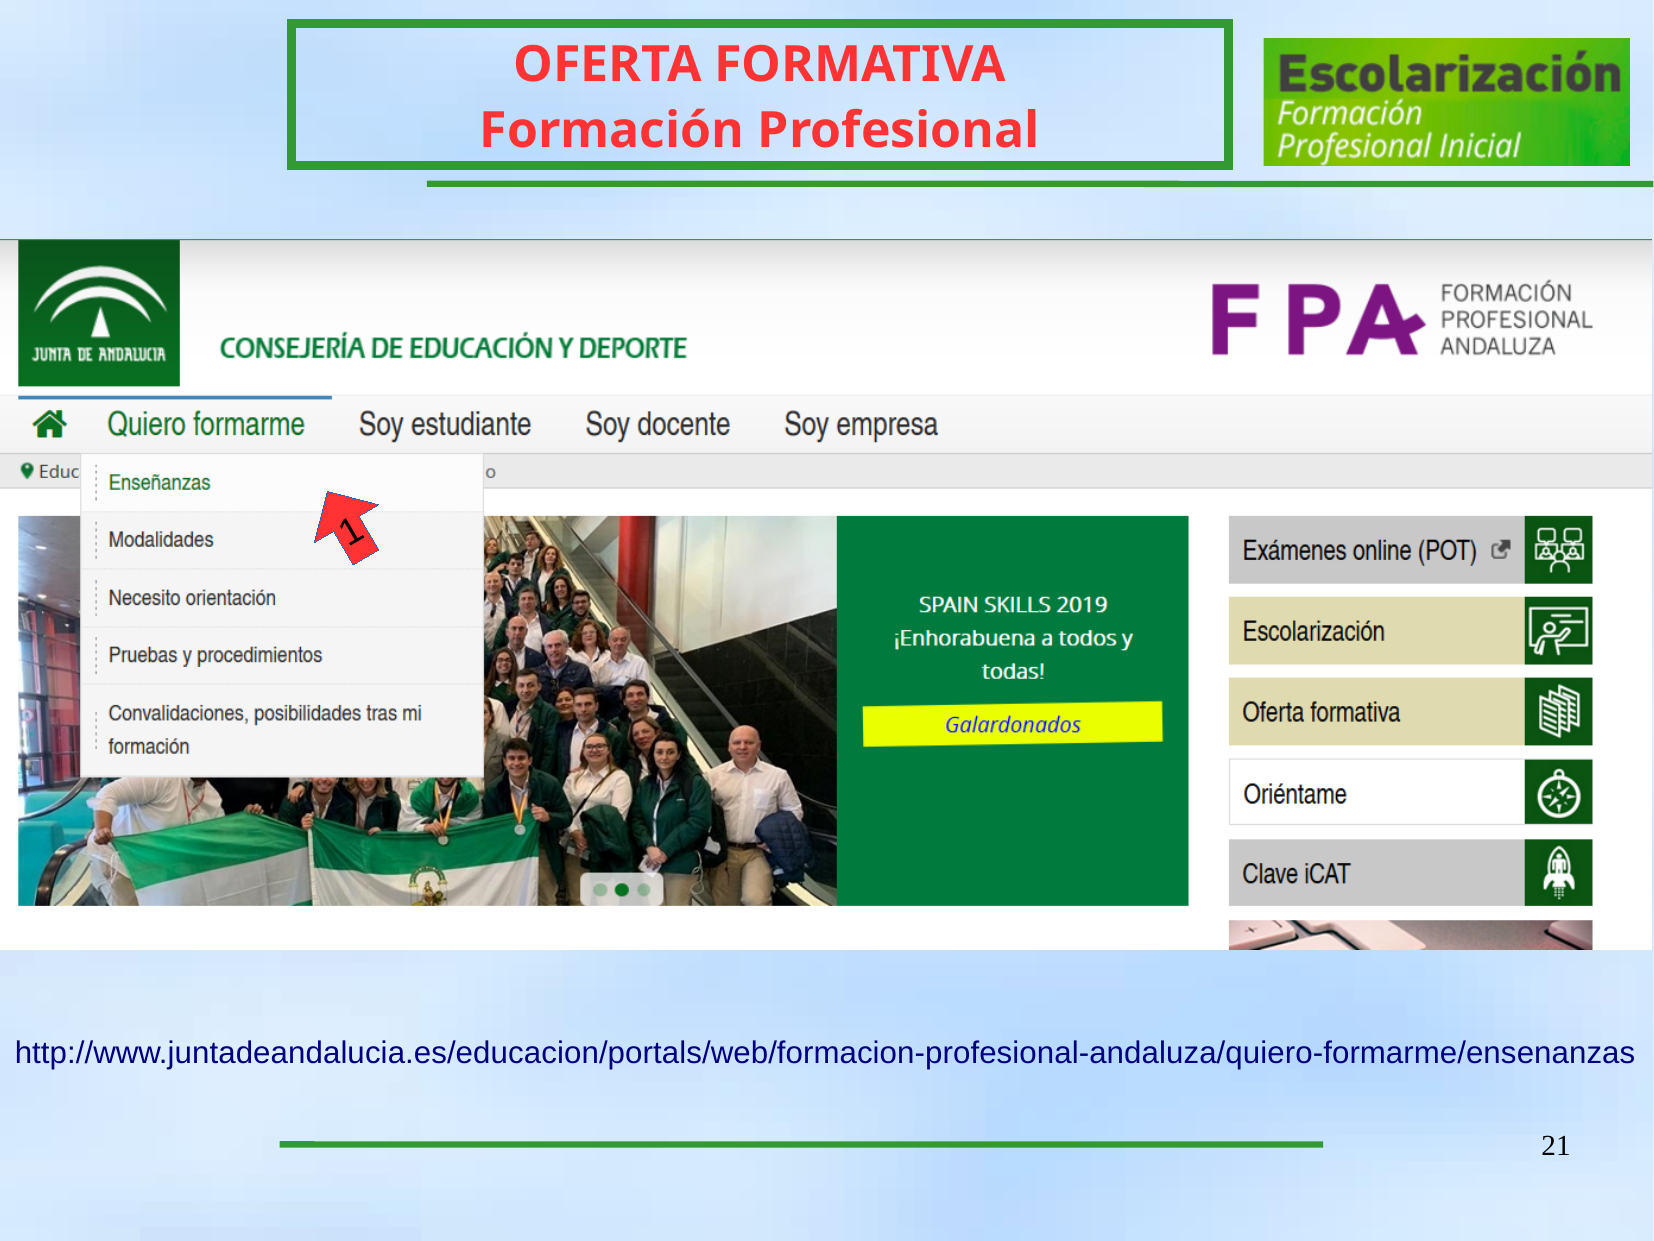

OFERTA FORMATIVA
Formación Profesional
1
http://www.juntadeandalucia.es/educacion/portals/web/formacion-profesional-andaluza/quiero-formarme/ensenanzas
21